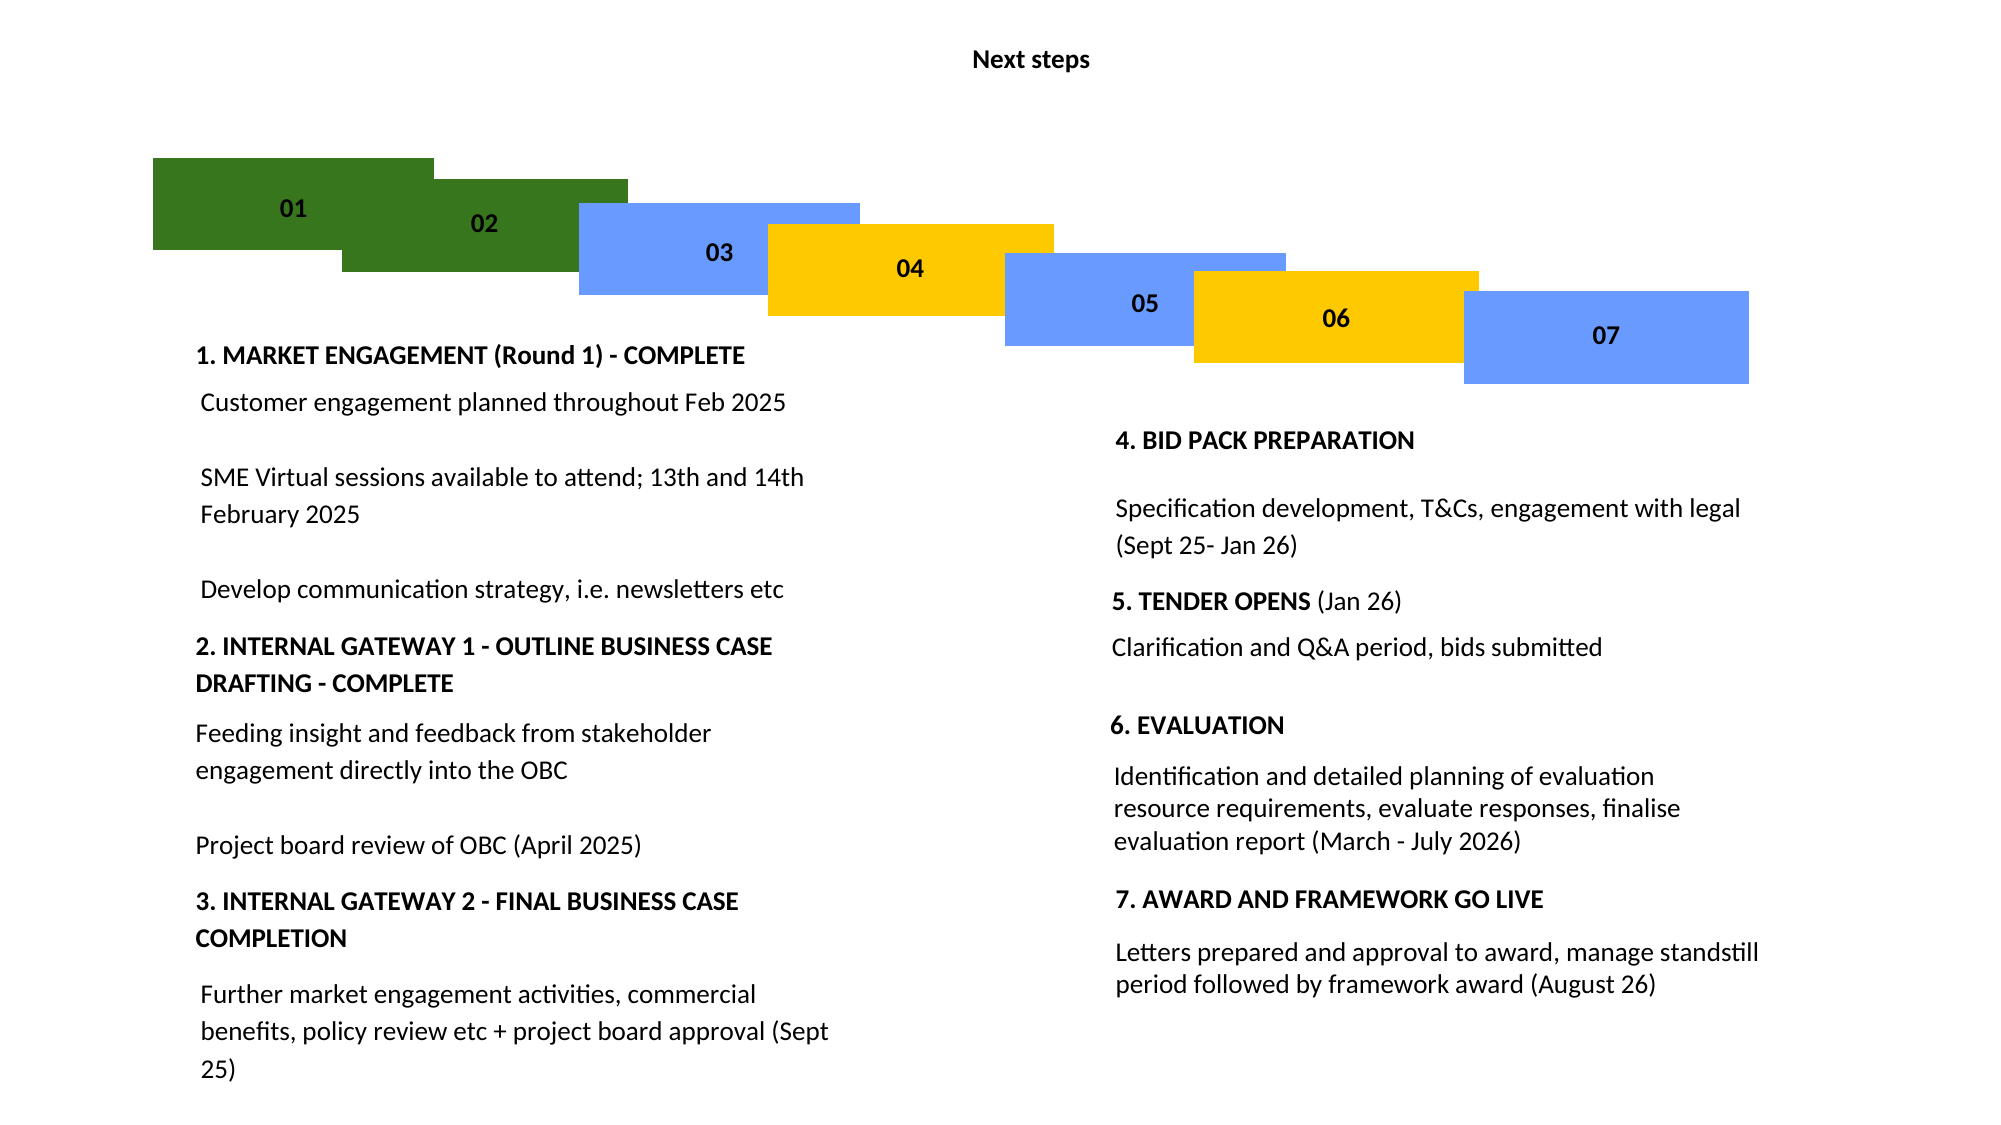

Next steps
01
02
03
04
05
06
07
1. MARKET ENGAGEMENT (Round 1) - COMPLETE
Customer engagement planned throughout Feb 2025
SME Virtual sessions available to attend; 13th and 14th February 2025
Develop communication strategy, i.e. newsletters etc
4. BID PACK PREPARATION
Specification development, T&Cs, engagement with legal (Sept 25- Jan 26)
5. TENDER OPENS (Jan 26)
Clarification and Q&A period, bids submitted
2. INTERNAL GATEWAY 1 - OUTLINE BUSINESS CASE DRAFTING - COMPLETE
6. EVALUATION
Feeding insight and feedback from stakeholder engagement directly into the OBC
Project board review of OBC (April 2025)
Identification and detailed planning of evaluation resource requirements, evaluate responses, finalise evaluation report (March - July 2026)
7. AWARD AND FRAMEWORK GO LIVE
3. INTERNAL GATEWAY 2 - FINAL BUSINESS CASE COMPLETION
Letters prepared and approval to award, manage standstill period followed by framework award (August 26)
Further market engagement activities, commercial benefits, policy review etc + project board approval (Sept 25)